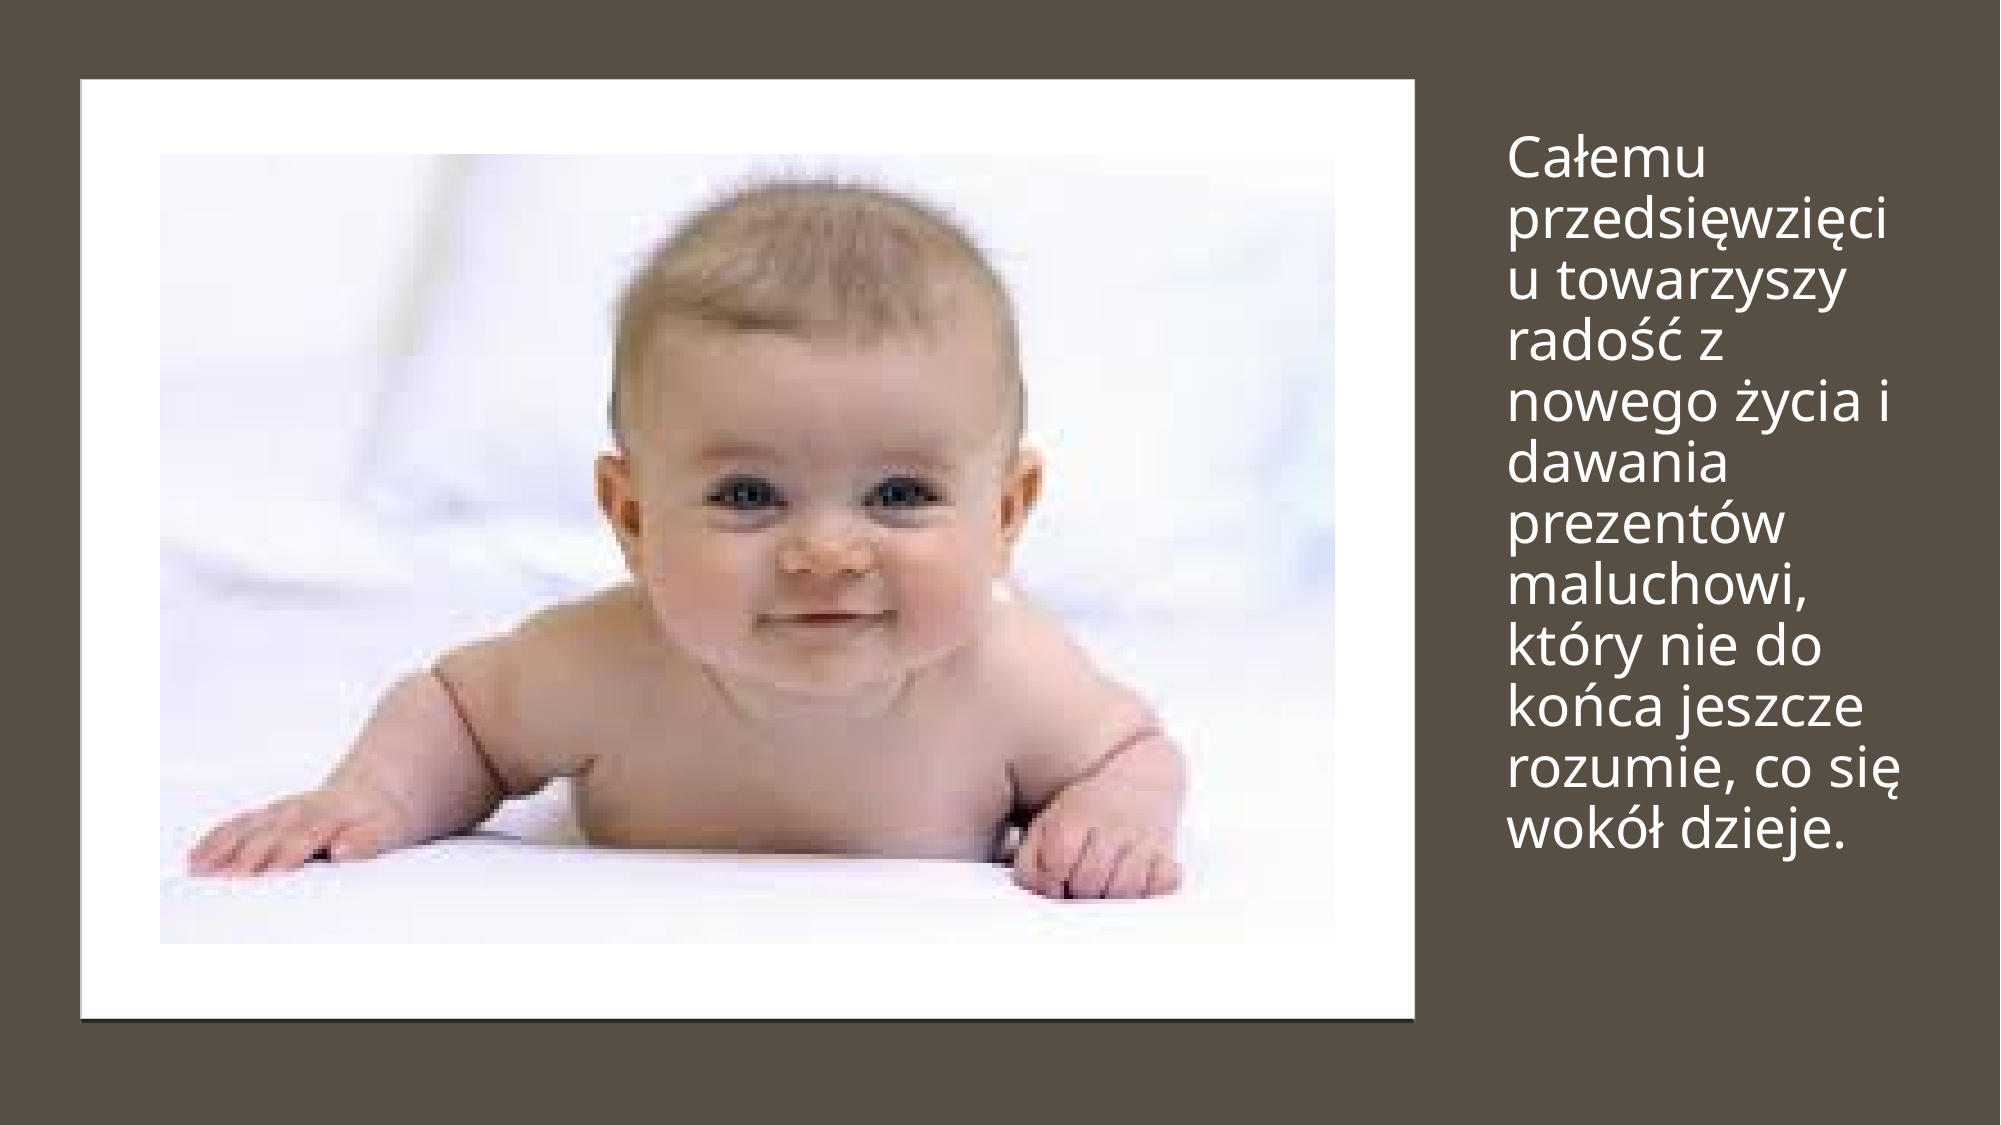

# Całemu przedsięwzięciu towarzyszy radość z nowego życia i dawania prezentów maluchowi, który nie do końca jeszcze rozumie, co się wokół dzieje.